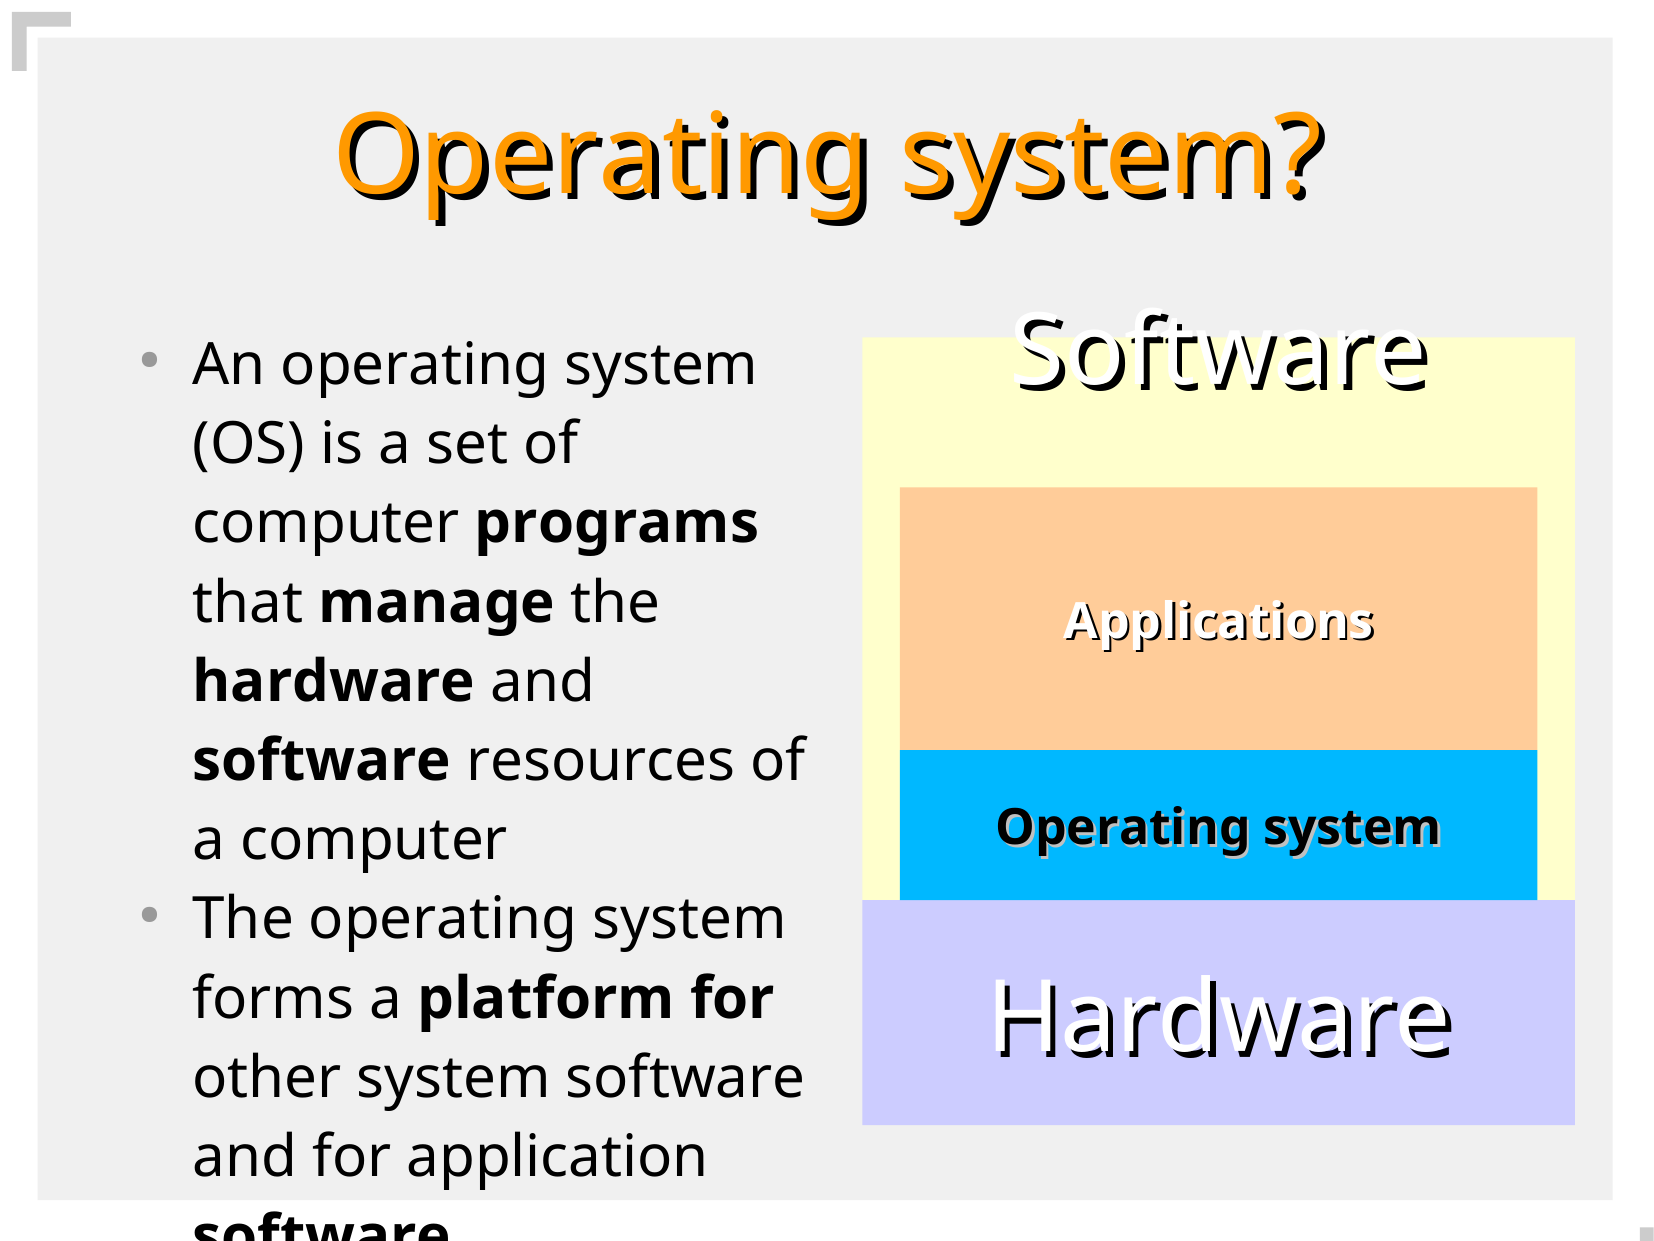

# Operating system?
An operating system (OS) is a set of computer programs that manage the hardware and software resources of a computer
The operating system forms a platform for other system software and for application software.
Software
Applications
Operating system
Hardware